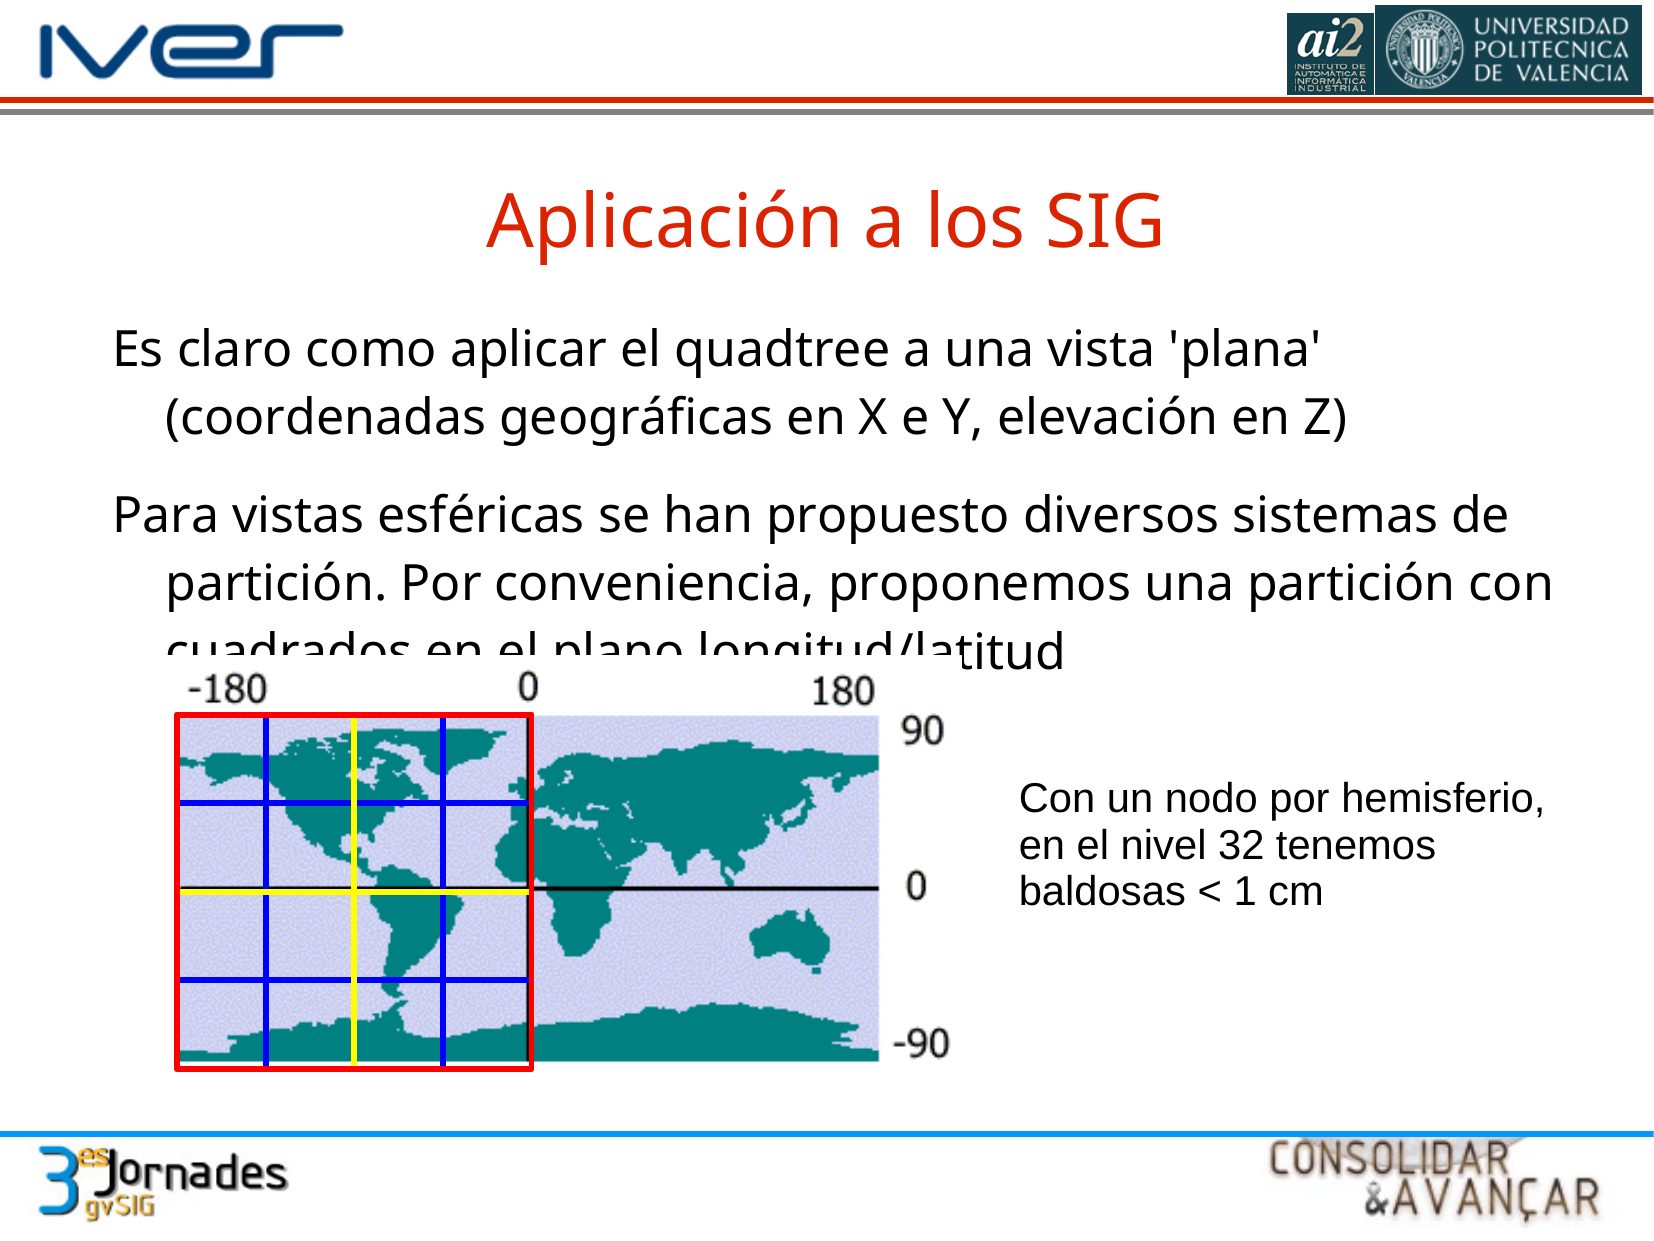

# Aplicación a los SIG
Es claro como aplicar el quadtree a una vista 'plana' (coordenadas geográficas en X e Y, elevación en Z)
Para vistas esféricas se han propuesto diversos sistemas de partición. Por conveniencia, proponemos una partición con cuadrados en el plano longitud/latitud
Con un nodo por hemisferio, en el nivel 32 tenemos baldosas < 1 cm